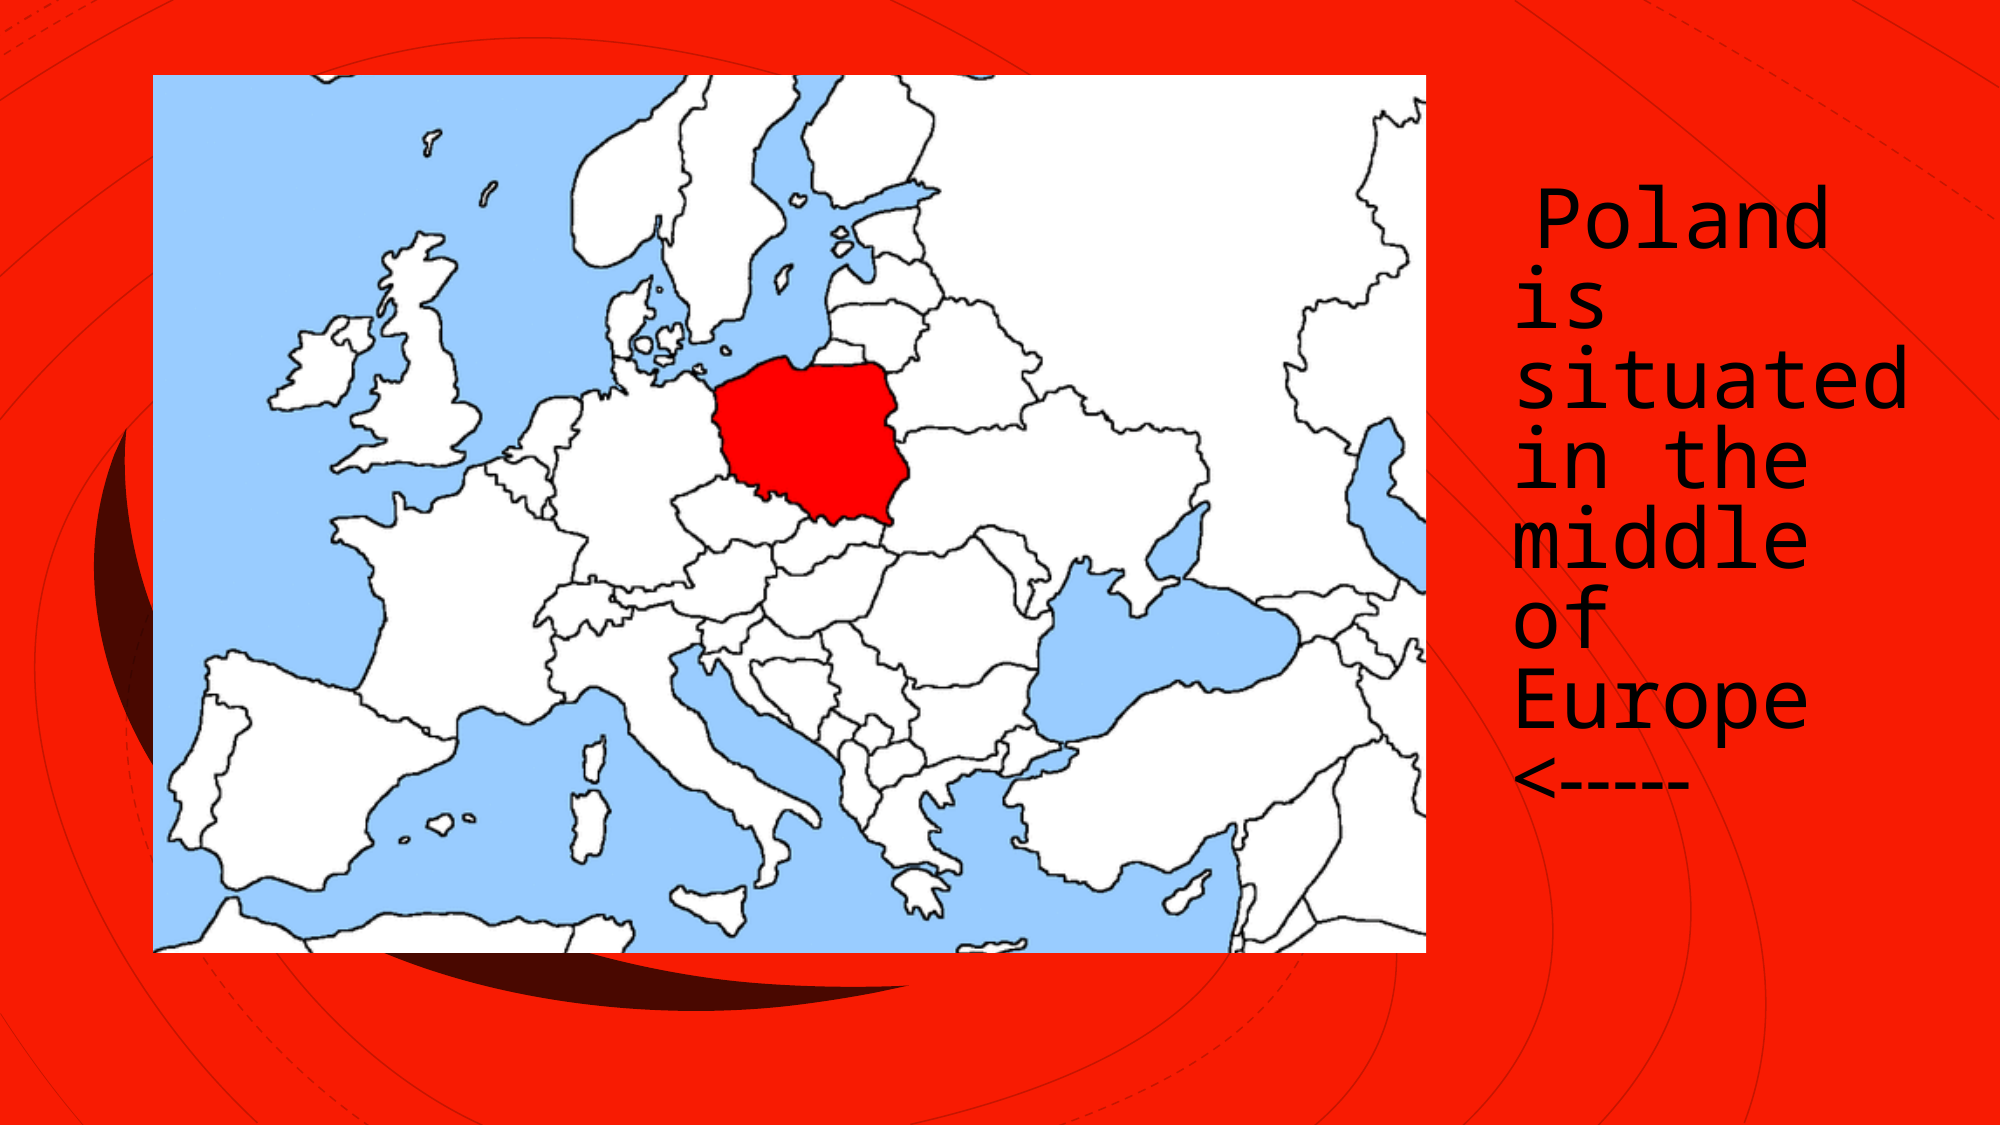

# Poland is situated in the middle of Europe <-----